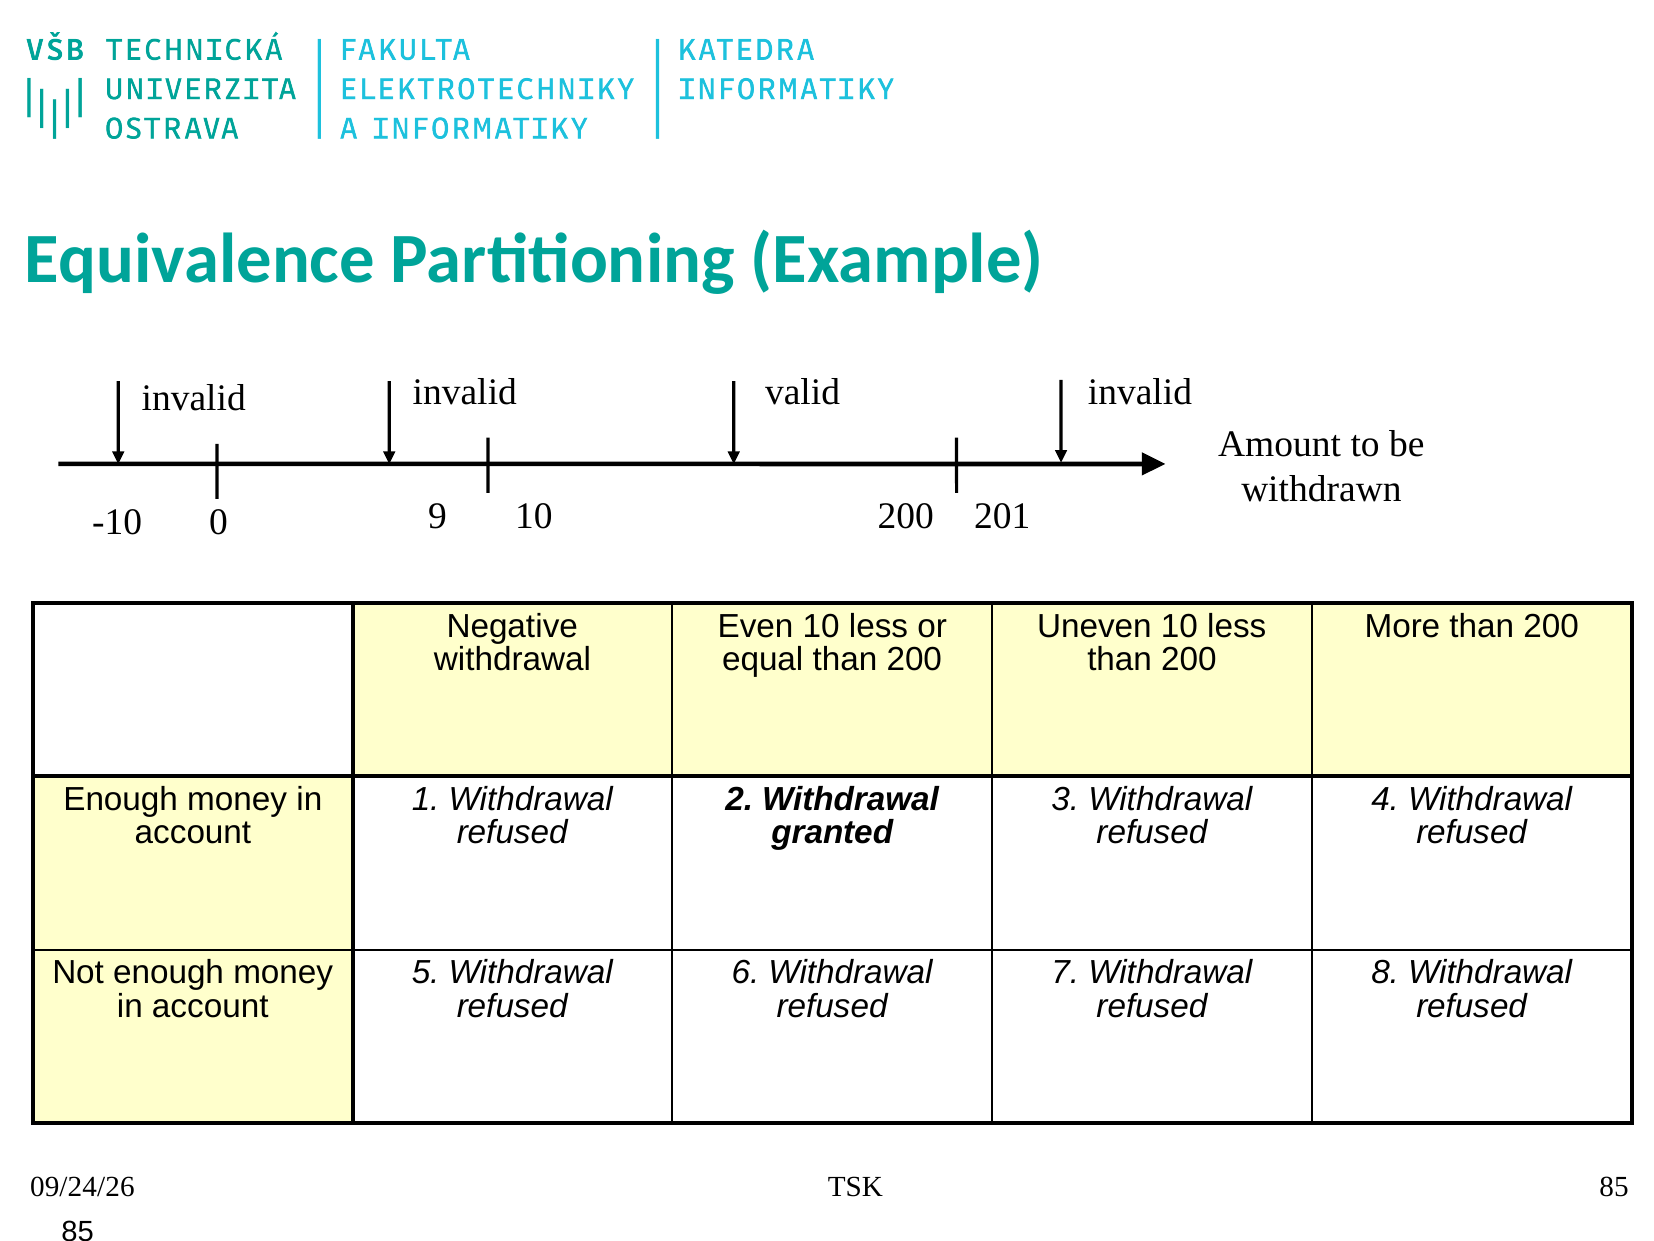

# Equivalence Partitioning (Example)
invalid
valid
invalid
invalid
Amount to be withdrawn
9
10
200
201
-10
0
| | Negative withdrawal | Even 10 less or equal than 200 | Uneven 10 less than 200 | More than 200 |
| --- | --- | --- | --- | --- |
| Enough money in account | 1. Withdrawal refused | 2. Withdrawal granted | 3. Withdrawal refused | 4. Withdrawal refused |
| Not enough money in account | 5. Withdrawal refused | 6. Withdrawal refused | 7. Withdrawal refused | 8. Withdrawal refused |
TSK
85